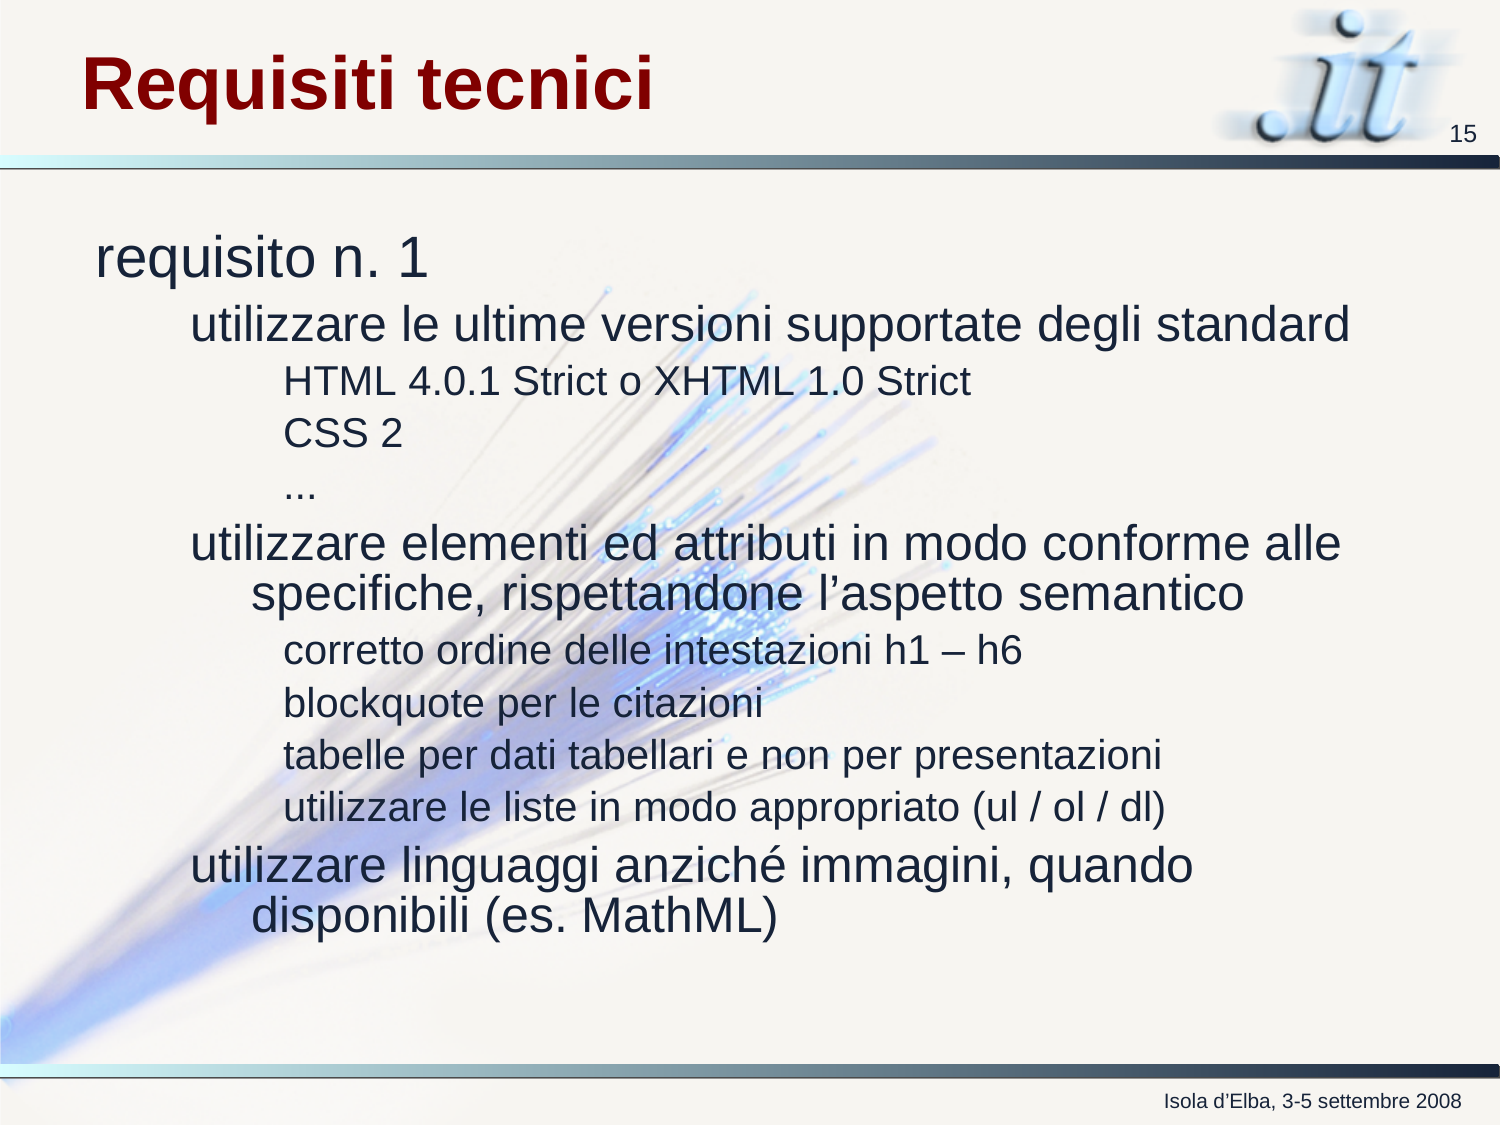

# Requisiti tecnici
requisito n. 1
utilizzare le ultime versioni supportate degli standard
HTML 4.0.1 Strict o XHTML 1.0 Strict
CSS 2
...
utilizzare elementi ed attributi in modo conforme alle specifiche, rispettandone l’aspetto semantico
corretto ordine delle intestazioni h1 – h6
blockquote per le citazioni
tabelle per dati tabellari e non per presentazioni
utilizzare le liste in modo appropriato (ul / ol / dl)
utilizzare linguaggi anziché immagini, quando disponibili (es. MathML)